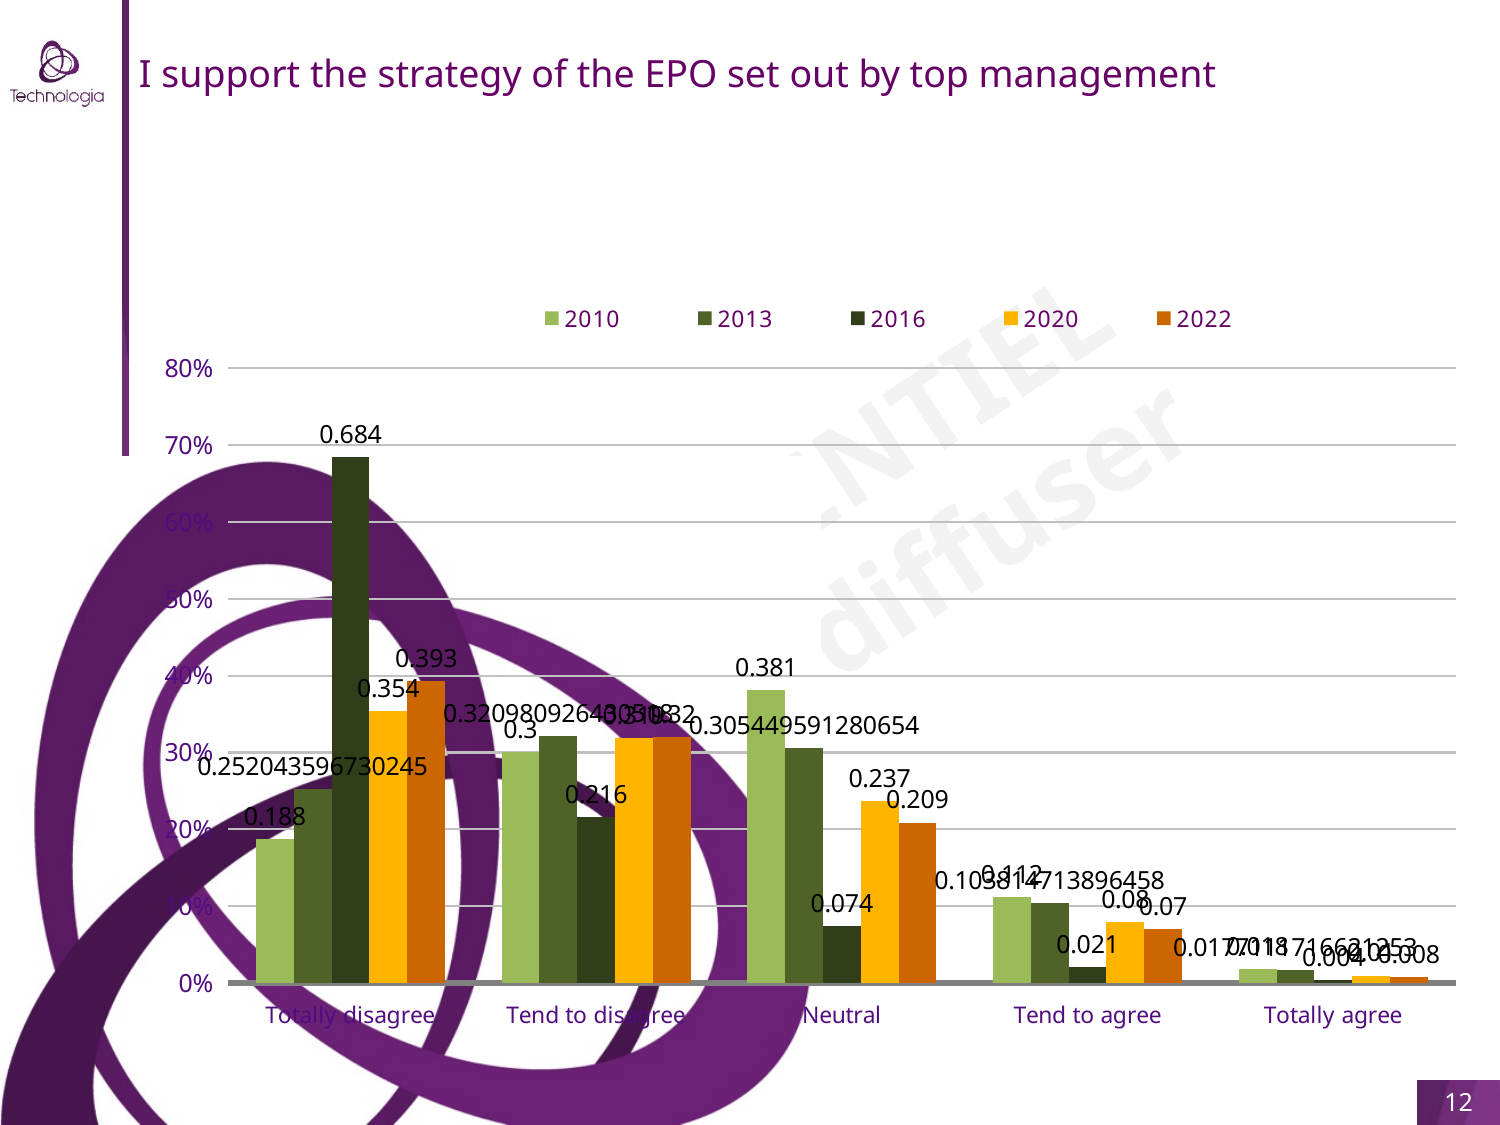

# I support the strategy of the EPO set out by top management
### Chart
| Category | 2010 | 2013 | 2016 | 2020 | 2022 |
|---|---|---|---|---|---|
| Totally disagree | 0.188 | 0.252043596730245 | 0.684 | 0.354 | 0.393 |
| Tend to disagree | 0.3 | 0.320980926430518 | 0.216 | 0.319 | 0.32 |
| Neutral | 0.381 | 0.305449591280654 | 0.074 | 0.237 | 0.209 |
| Tend to agree | 0.112 | 0.103814713896458 | 0.021 | 0.08 | 0.07 |
| Totally agree | 0.018 | 0.0177111716621253 | 0.004 | 0.01 | 0.008 |